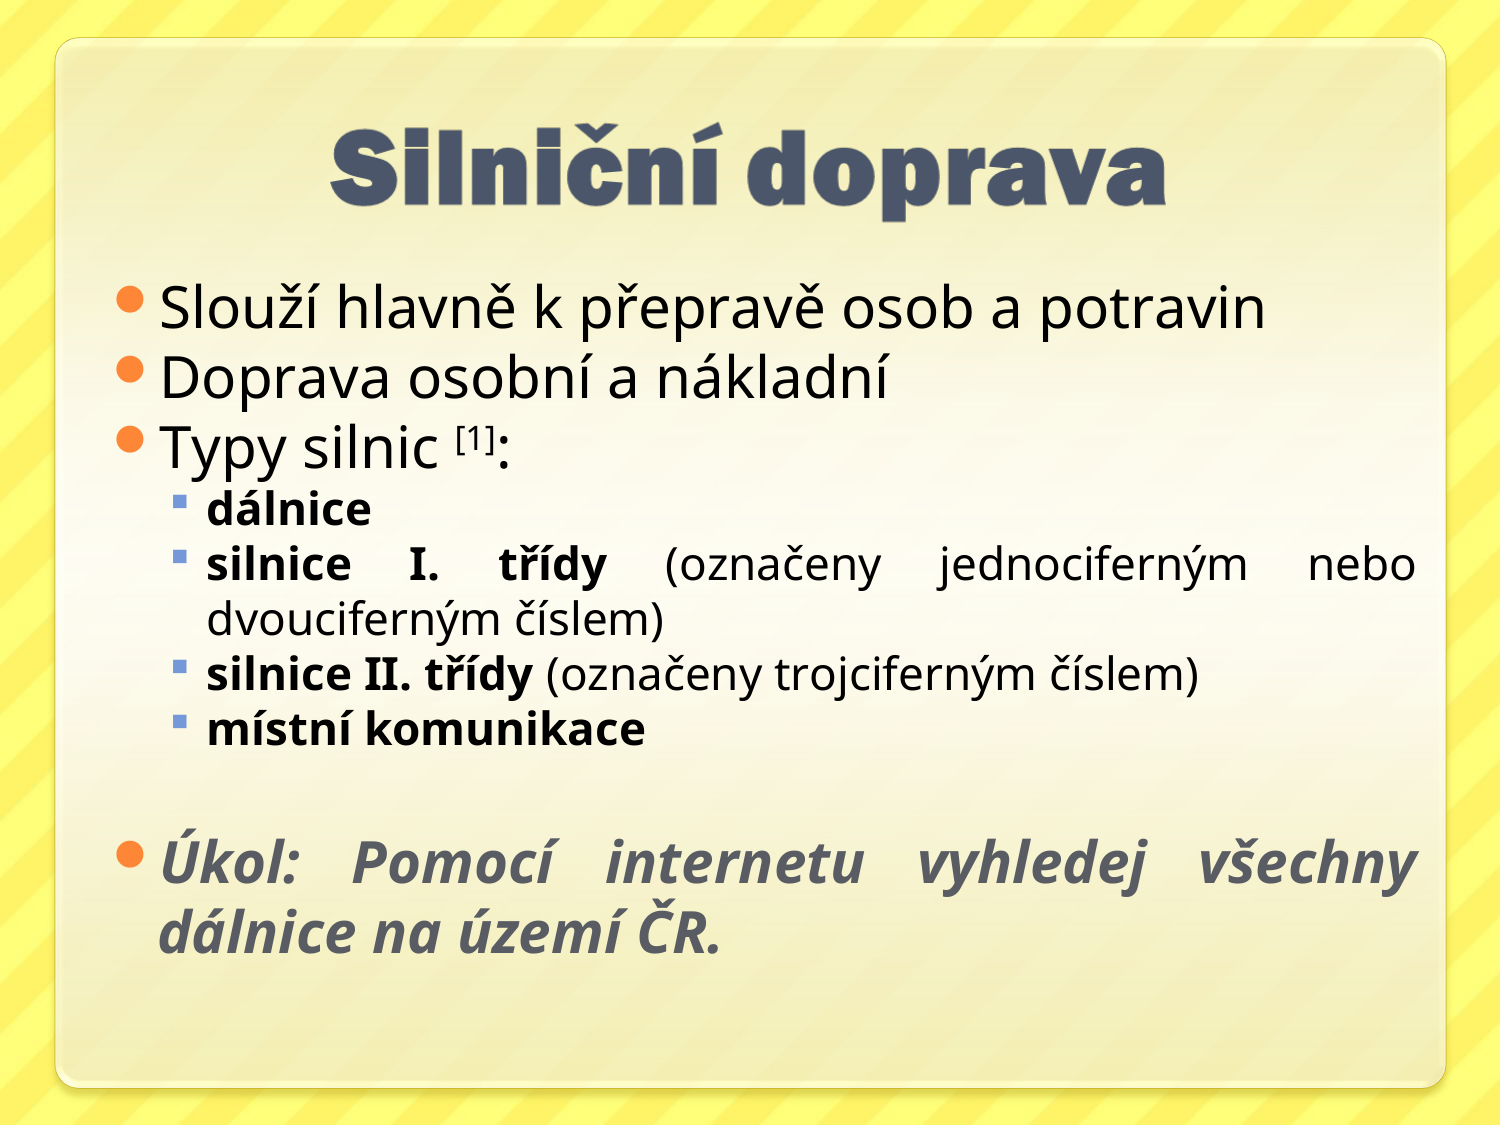

# Slouží hlavně k přepravě osob a potravin
Doprava osobní a nákladní
Typy silnic [1]:
dálnice
silnice I. třídy (označeny jednociferným nebo dvouciferným číslem)
silnice II. třídy (označeny trojciferným číslem)
místní komunikace
Úkol: Pomocí internetu vyhledej všechny dálnice na území ČR.